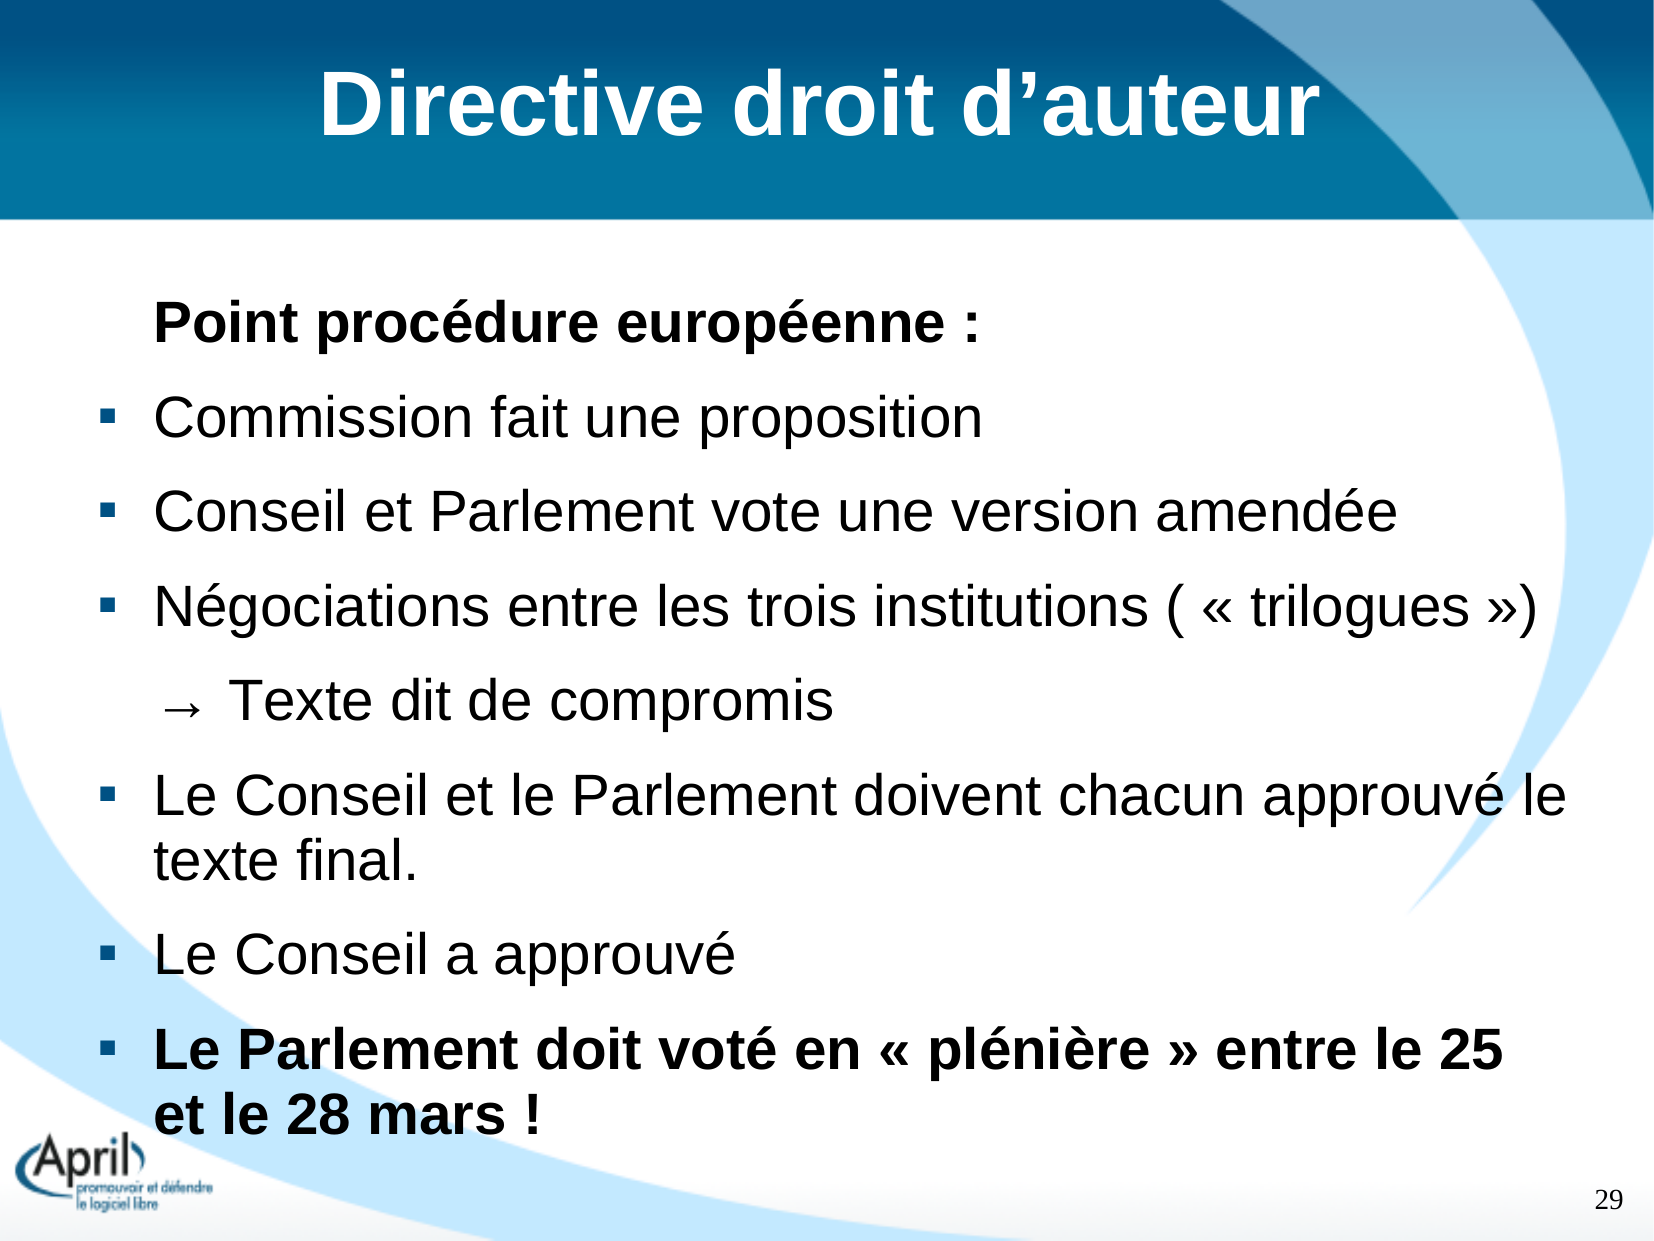

# Directive droit d’auteur
Point procédure européenne :
Commission fait une proposition
Conseil et Parlement vote une version amendée
Négociations entre les trois institutions ( « trilogues »)
→ Texte dit de compromis
Le Conseil et le Parlement doivent chacun approuvé le texte final.
Le Conseil a approuvé
Le Parlement doit voté en « plénière » entre le 25 et le 28 mars !
29